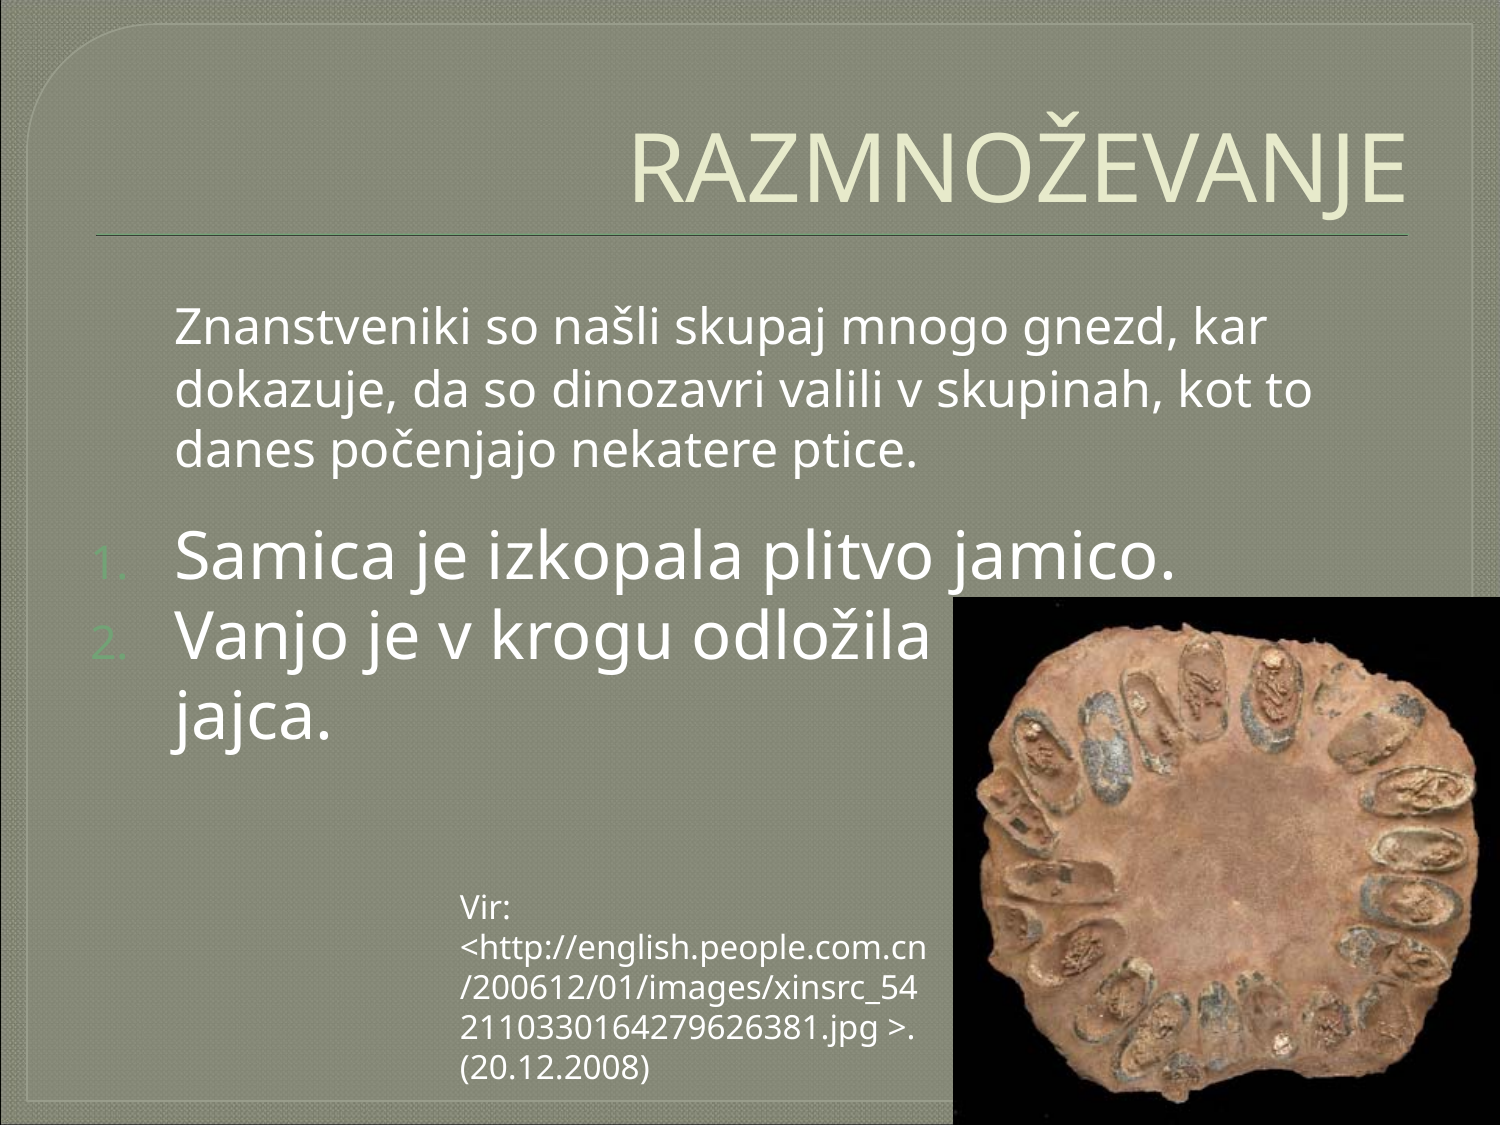

# RAZMNOŽEVANJE
	Znanstveniki so našli skupaj mnogo gnezd, kar dokazuje, da so dinozavri valili v skupinah, kot to danes počenjajo nekatere ptice.
Samica je izkopala plitvo jamico.
Vanjo je v krogu odložila jajca.
Vir: <http://english.people.com.cn/200612/01/images/xinsrc_542110330164279626381.jpg >. (20.12.2008)